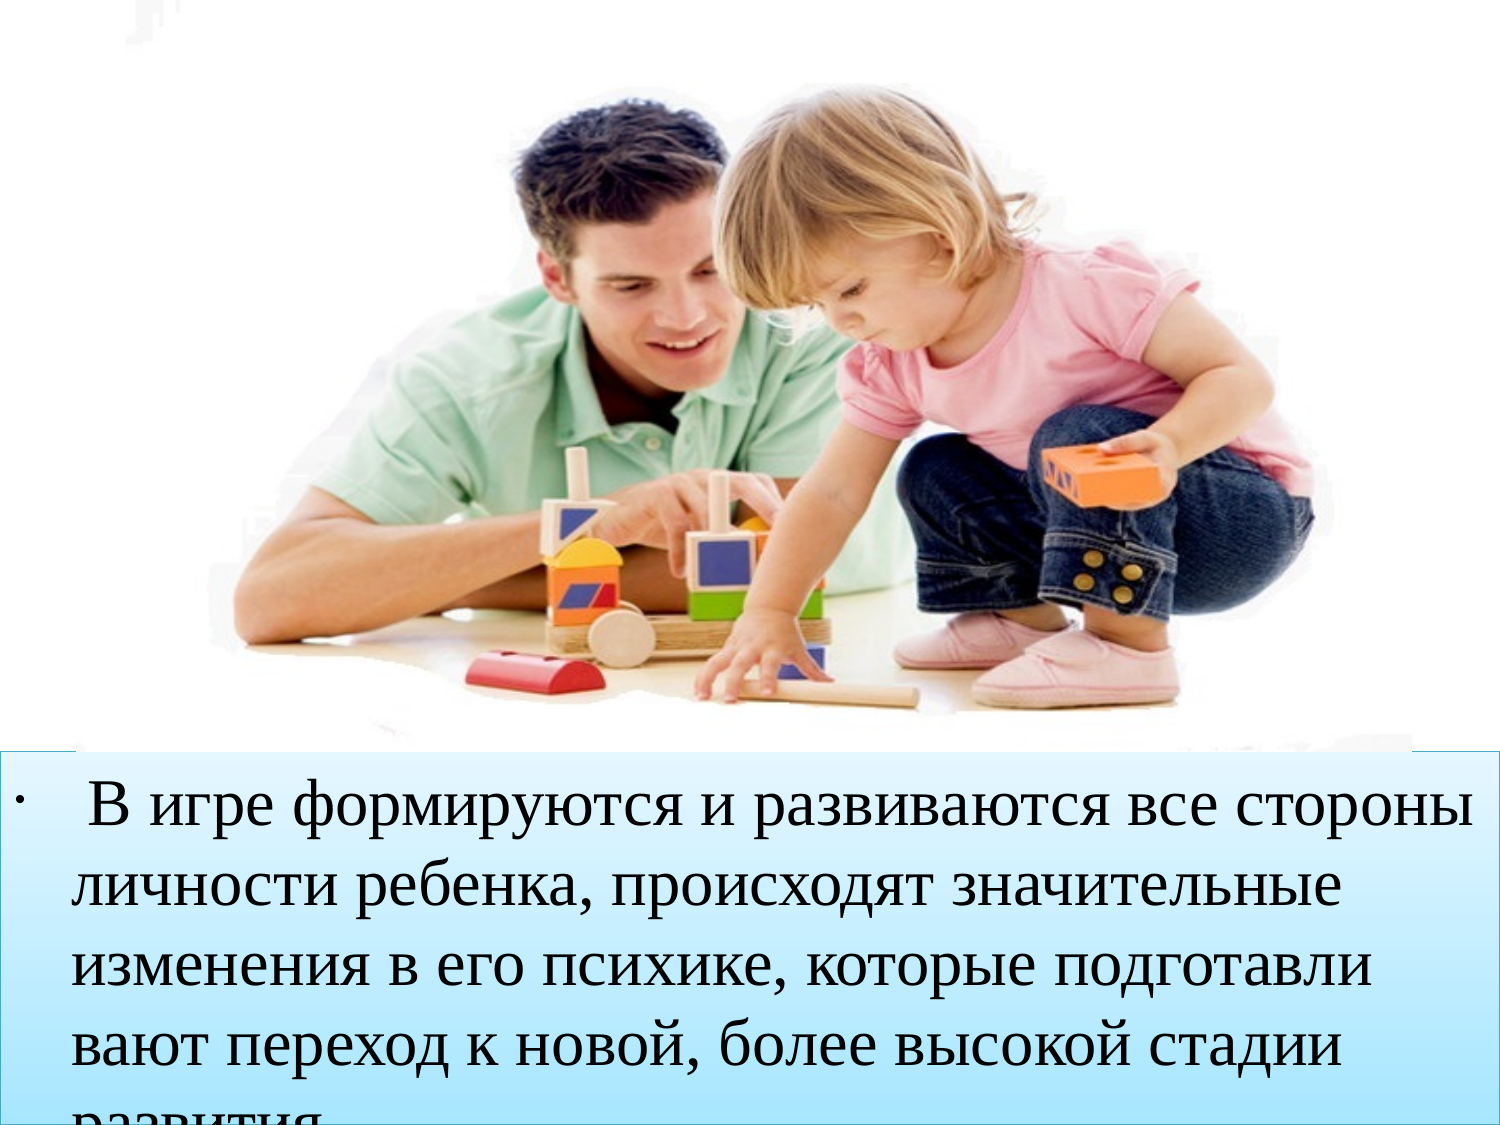

#
 В игре формируются и развива­ются все стороны личности ребенка, происходят значи­тельные изменения в его психике, которые подготавли­вают переход к новой, более высокой стадии развития.